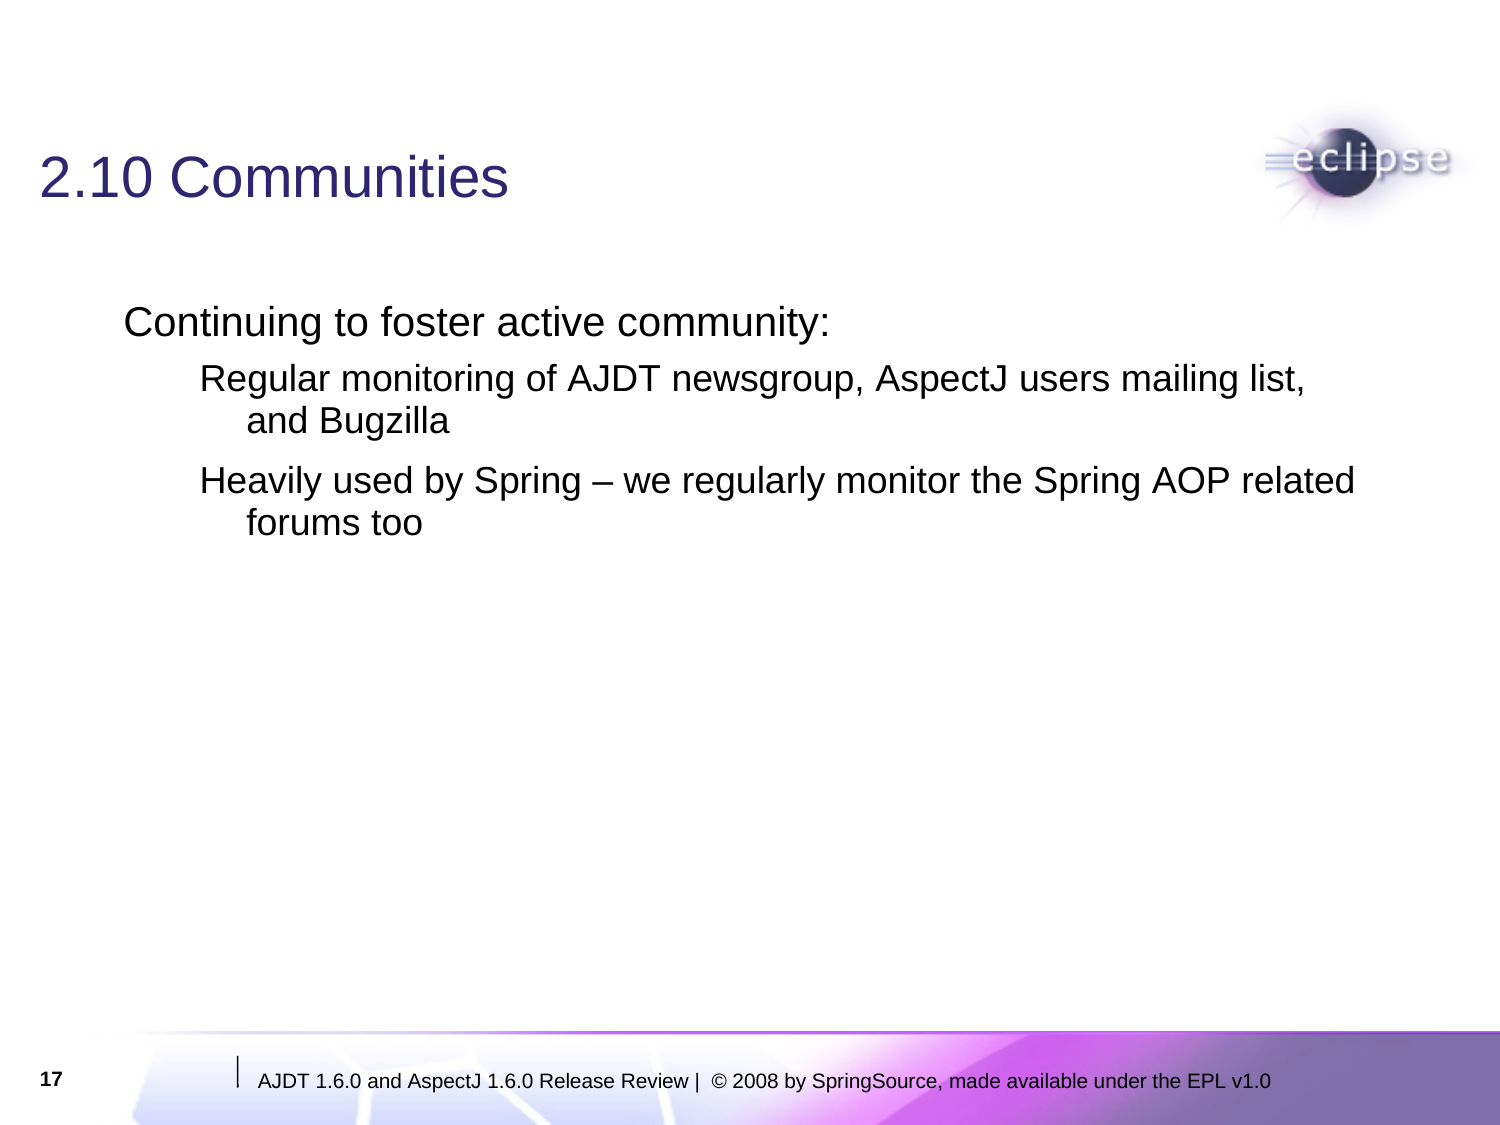

# 2.10 Communities
Continuing to foster active community:
Regular monitoring of AJDT newsgroup, AspectJ users mailing list, and Bugzilla
Heavily used by Spring – we regularly monitor the Spring AOP related forums too
17